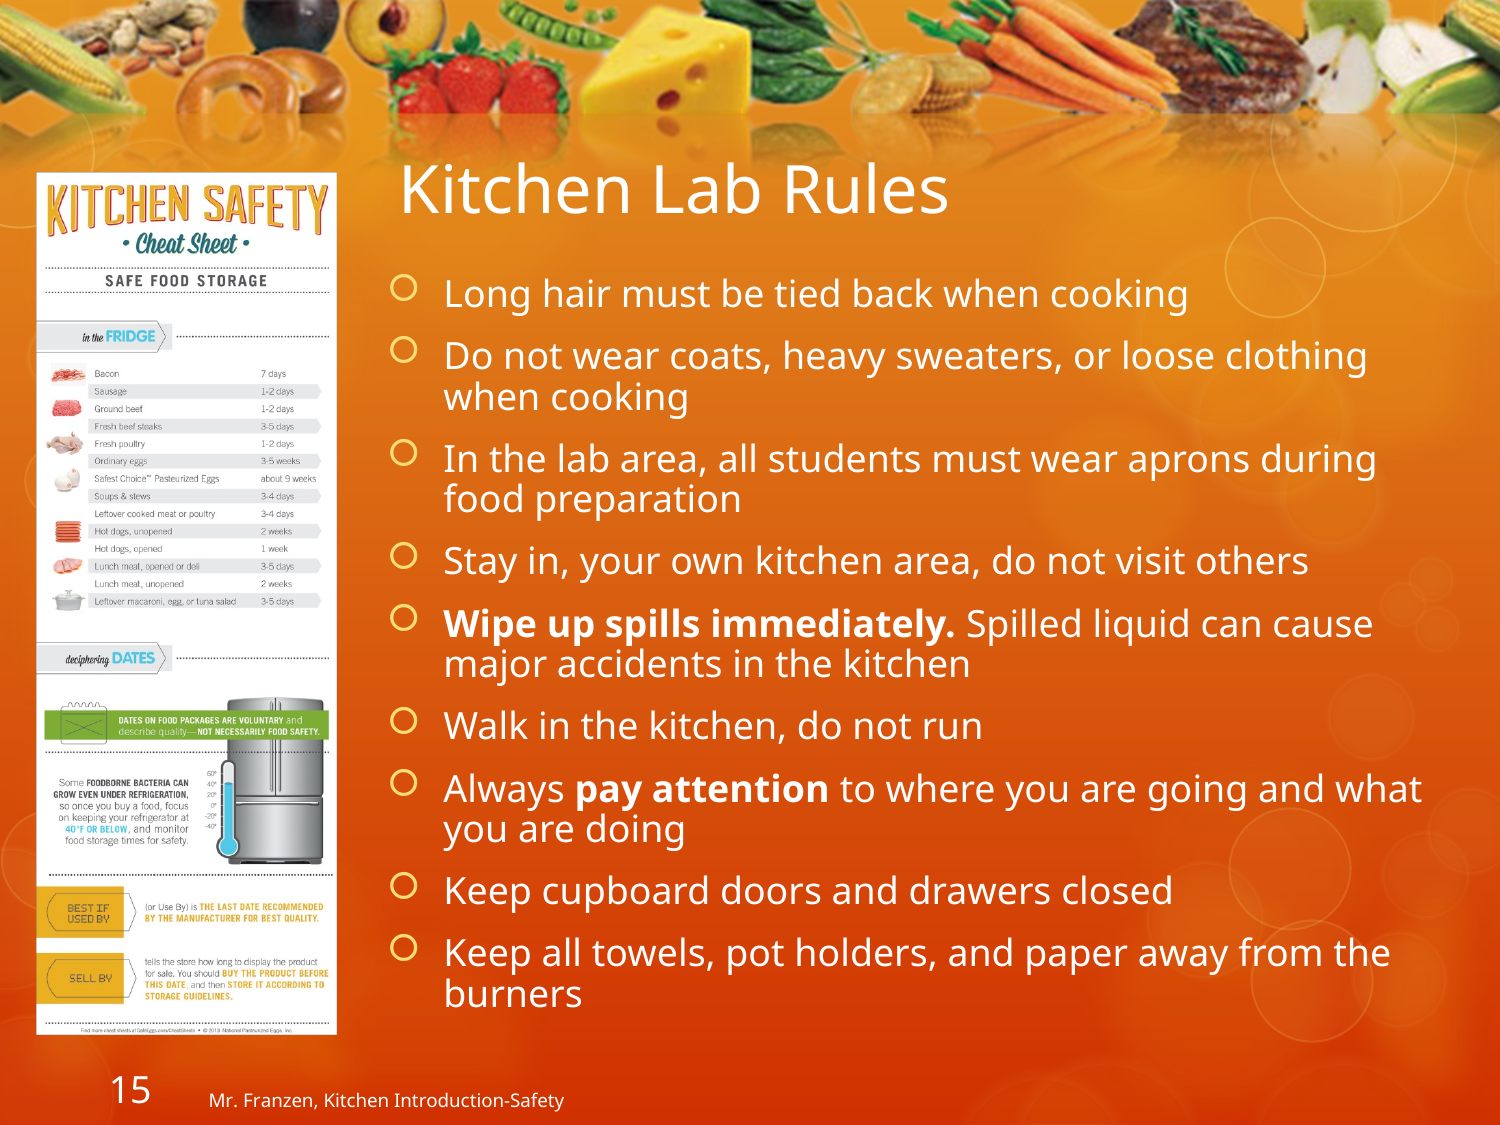

# Kitchen Lab Rules
Long hair must be tied back when cooking
Do not wear coats, heavy sweaters, or loose clothing when cooking
In the lab area, all students must wear aprons during food preparation
Stay in, your own kitchen area, do not visit others
Wipe up spills immediately. Spilled liquid can cause major accidents in the kitchen
Walk in the kitchen, do not run
Always pay attention to where you are going and what you are doing
Keep cupboard doors and drawers closed
Keep all towels, pot holders, and paper away from the burners
Mr. Franzen, Kitchen Introduction-Safety